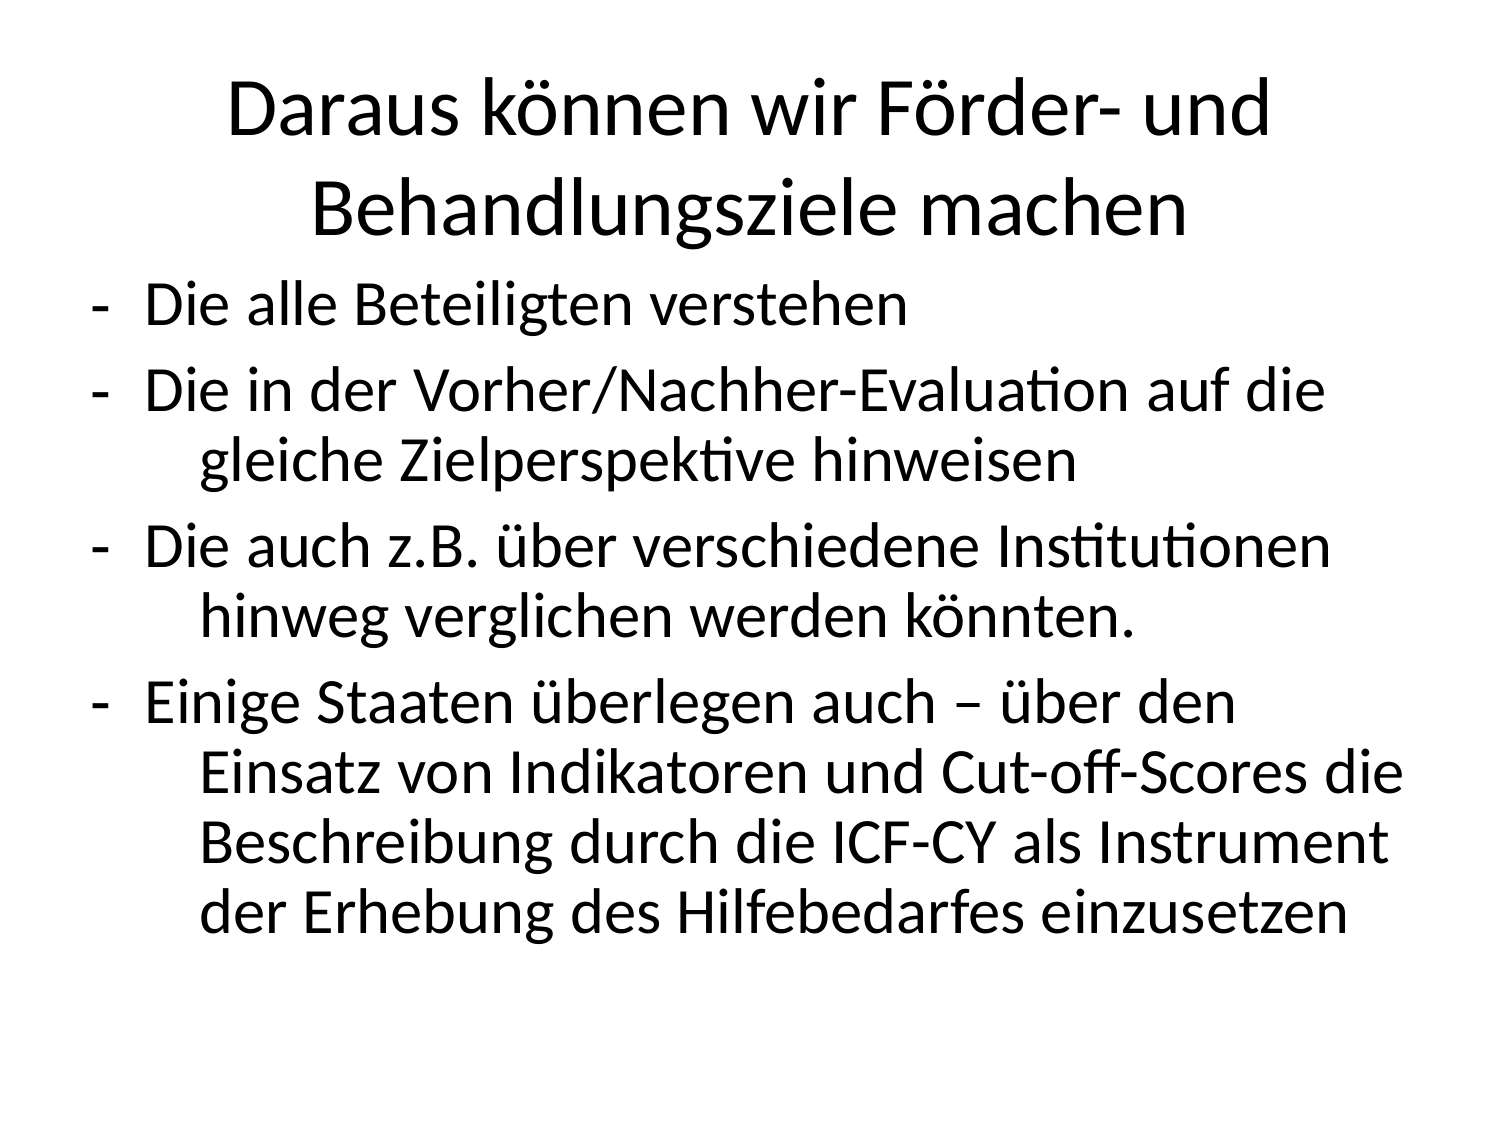

# Daraus können wir Förder- und Behandlungsziele machen
Die alle Beteiligten verstehen
Die in der Vorher/Nachher-Evaluation auf die gleiche Zielperspektive hinweisen
Die auch z.B. über verschiedene Institutionen hinweg verglichen werden könnten.
Einige Staaten überlegen auch – über den Einsatz von Indikatoren und Cut-off-Scores die Beschreibung durch die ICF-CY als Instrument der Erhebung des Hilfebedarfes einzusetzen